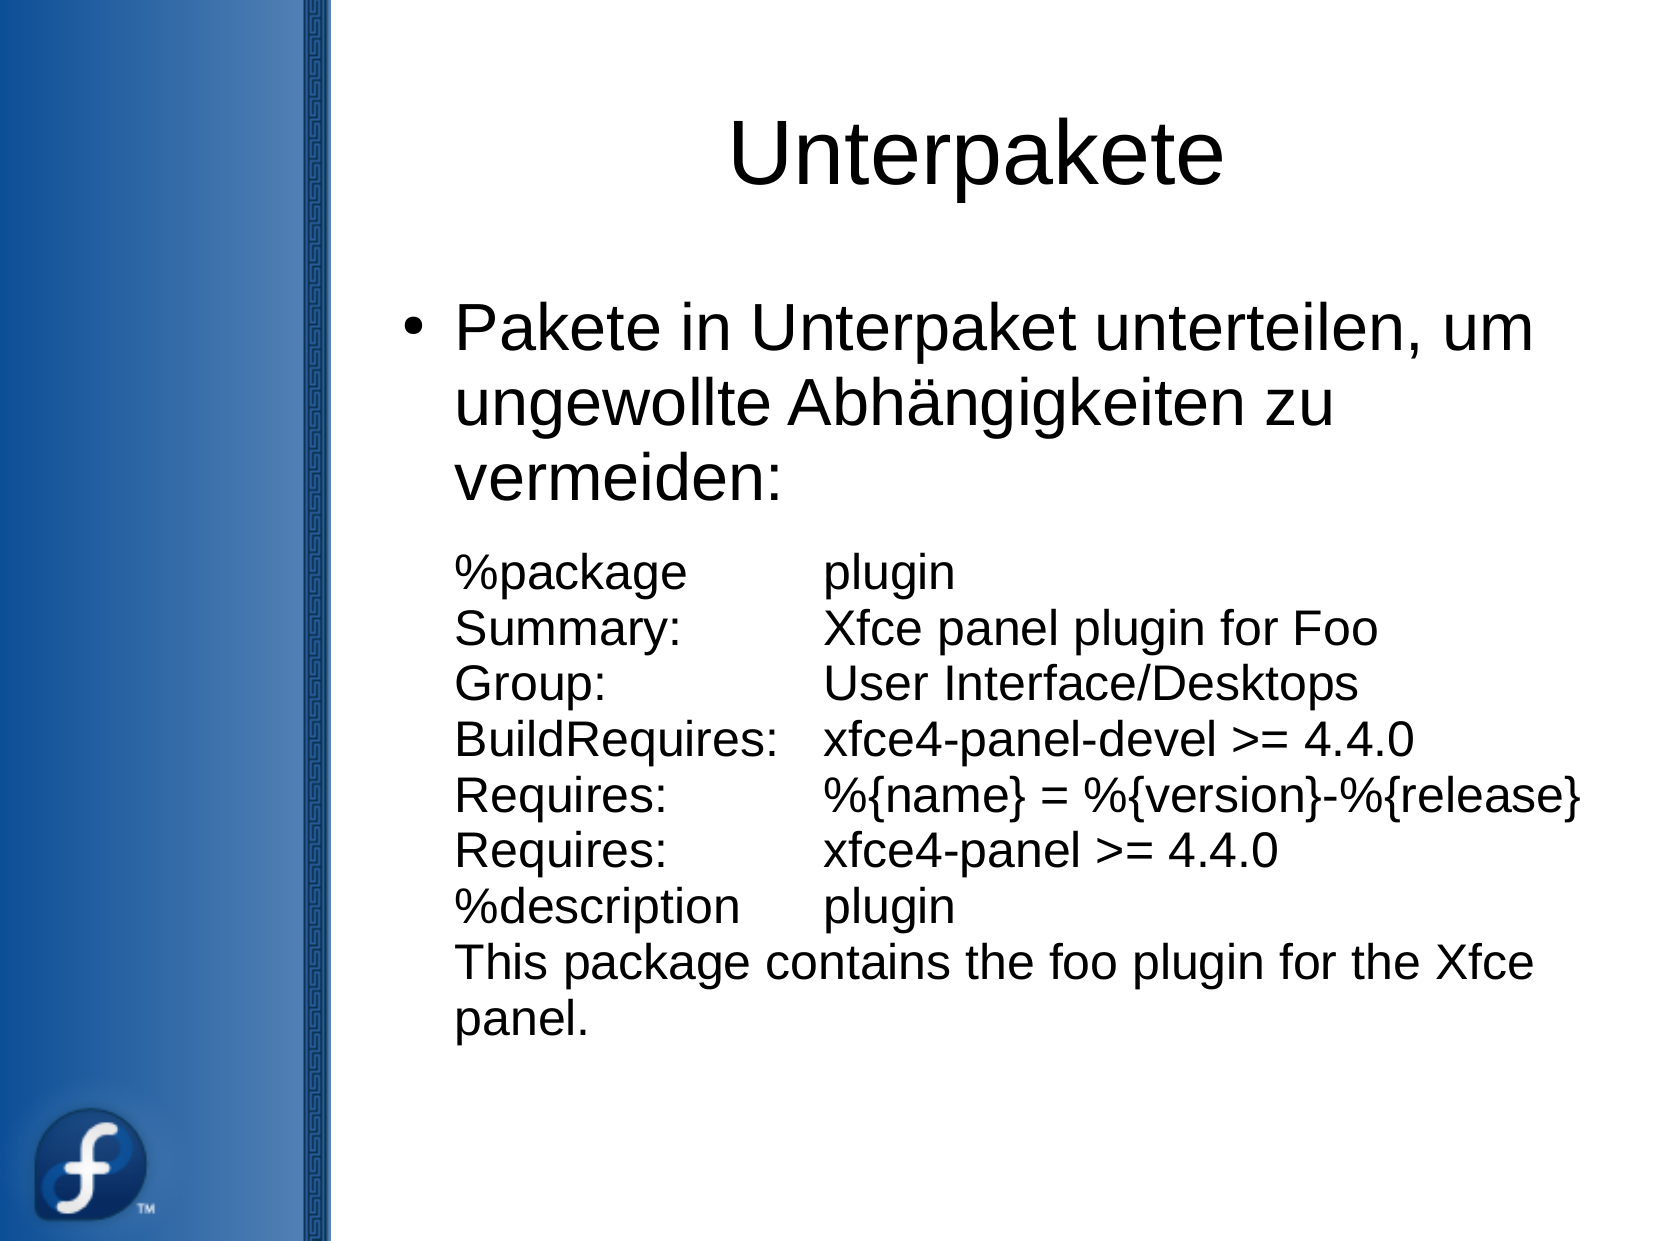

# Unterpakete
Pakete in Unterpaket unterteilen, um ungewollte Abhängigkeiten zu vermeiden:
%package		plugin
Summary:		Xfce panel plugin for Foo
Group:			User Interface/Desktops
BuildRequires:	xfce4-panel-devel >= 4.4.0
Requires:			%{name} = %{version}-%{release}
Requires:			xfce4-panel >= 4.4.0
%description		plugin
This package contains the foo plugin for the Xfce panel.